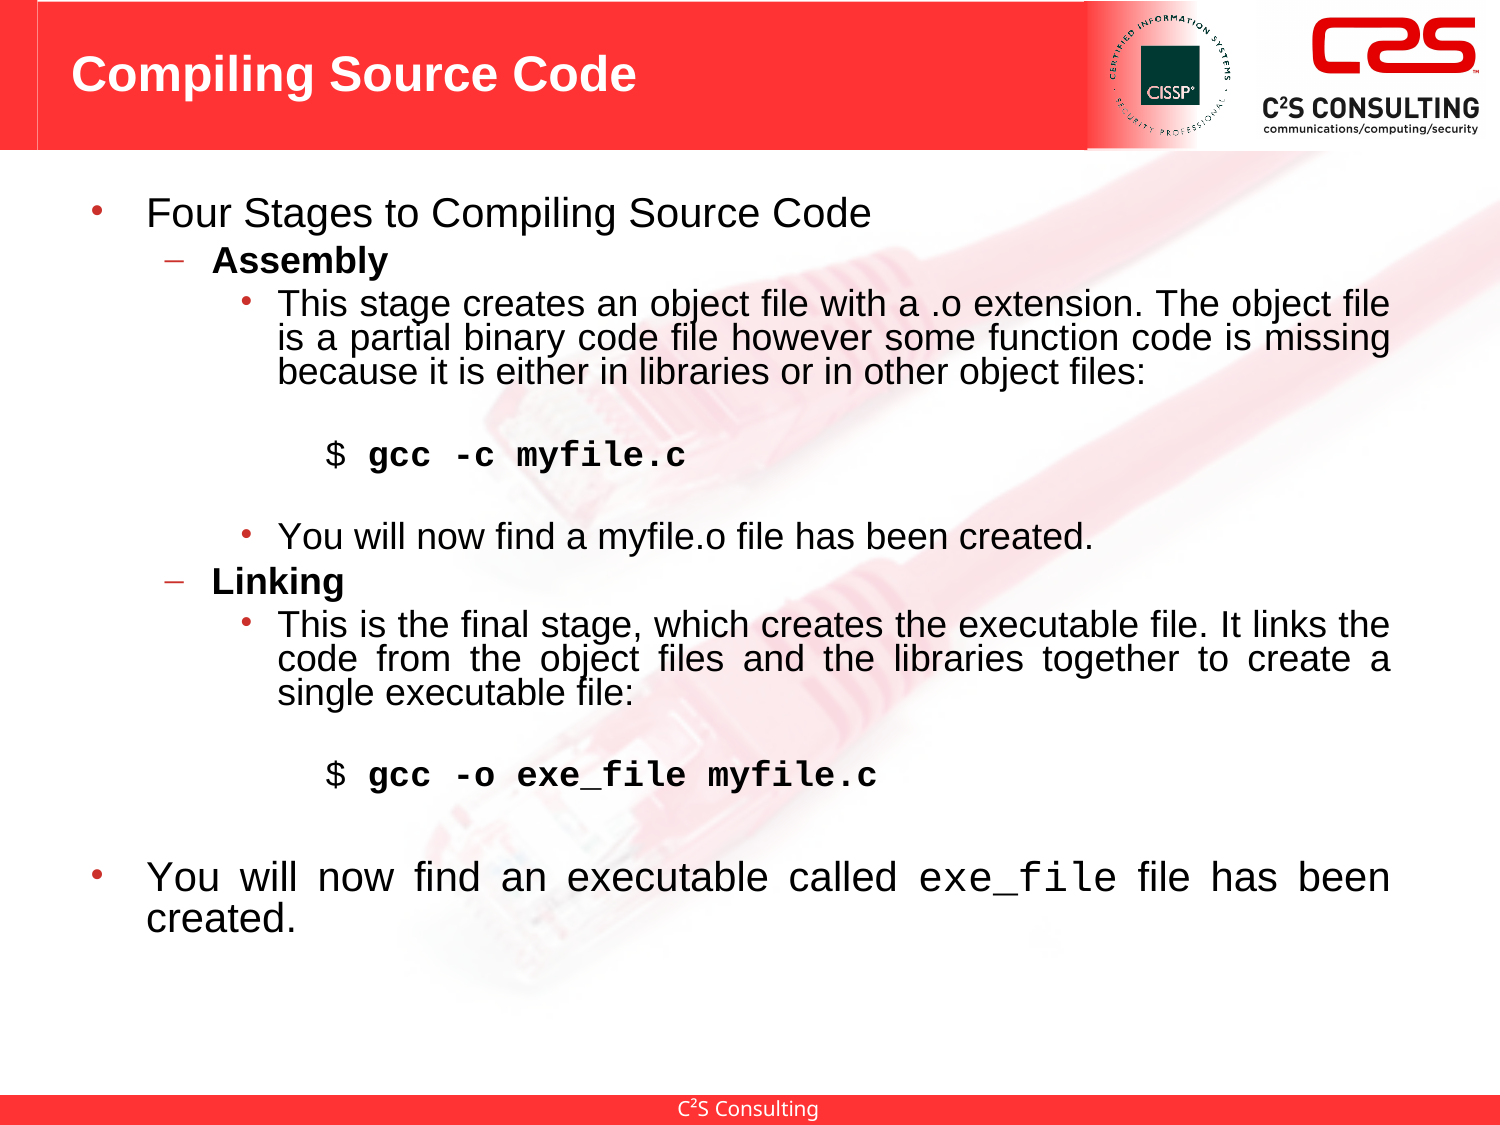

Compiling Source Code
# Four Stages to Compiling Source Code
Assembly
This stage creates an object file with a .o extension. The object file is a partial binary code file however some function code is missing because it is either in libraries or in other object files:
$ gcc -c myfile.c
You will now find a myfile.o file has been created.
Linking
This is the final stage, which creates the executable file. It links the code from the object files and the libraries together to create a single executable file:
$ gcc -o exe_file myfile.c
You will now find an executable called exe_file file has been created.